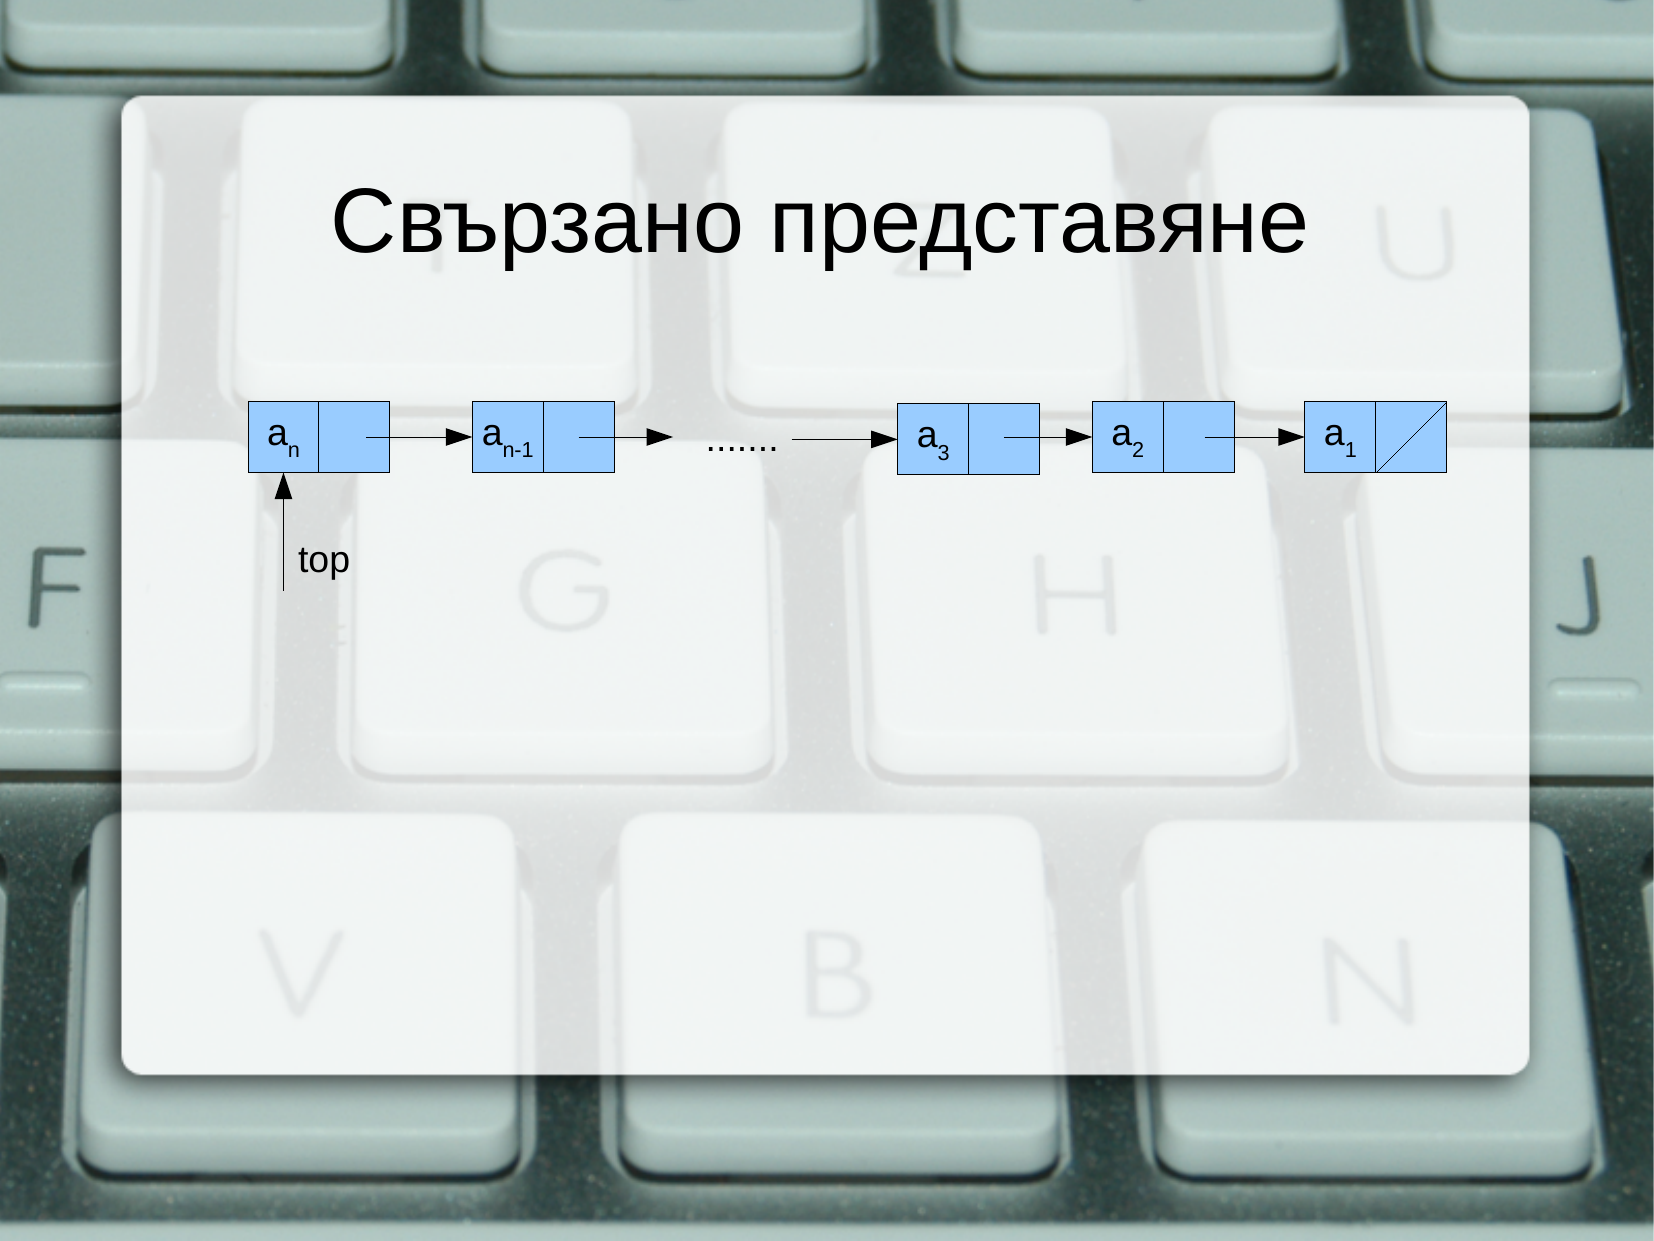

# Свързано представяне
a2
a1
an-1
an
a3
.......
top